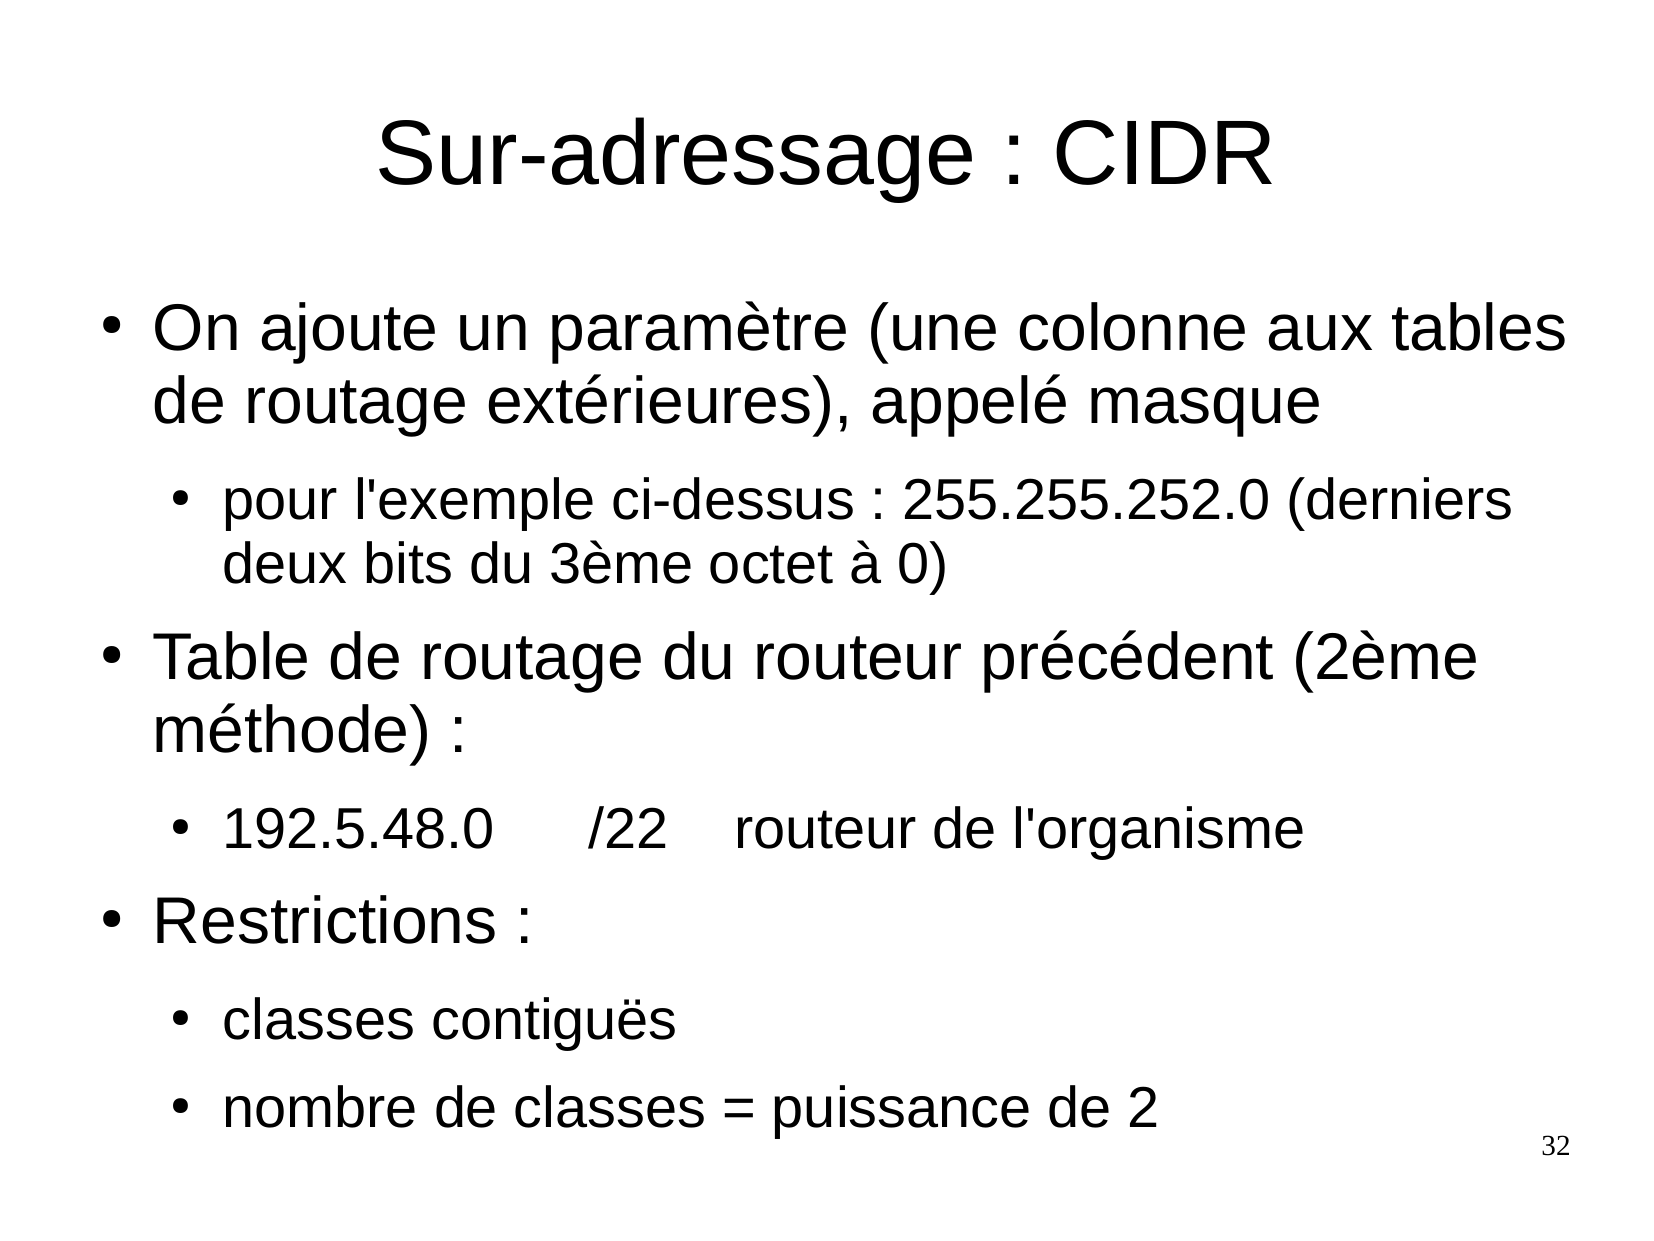

# Sur-adressage : CIDR
On ajoute un paramètre (une colonne aux tables de routage extérieures), appelé masque
pour l'exemple ci-dessus : 255.255.252.0 (derniers deux bits du 3ème octet à 0)
Table de routage du routeur précédent (2ème méthode) :
192.5.48.0		/22		routeur de l'organisme
Restrictions :
classes contiguës
nombre de classes = puissance de 2
32